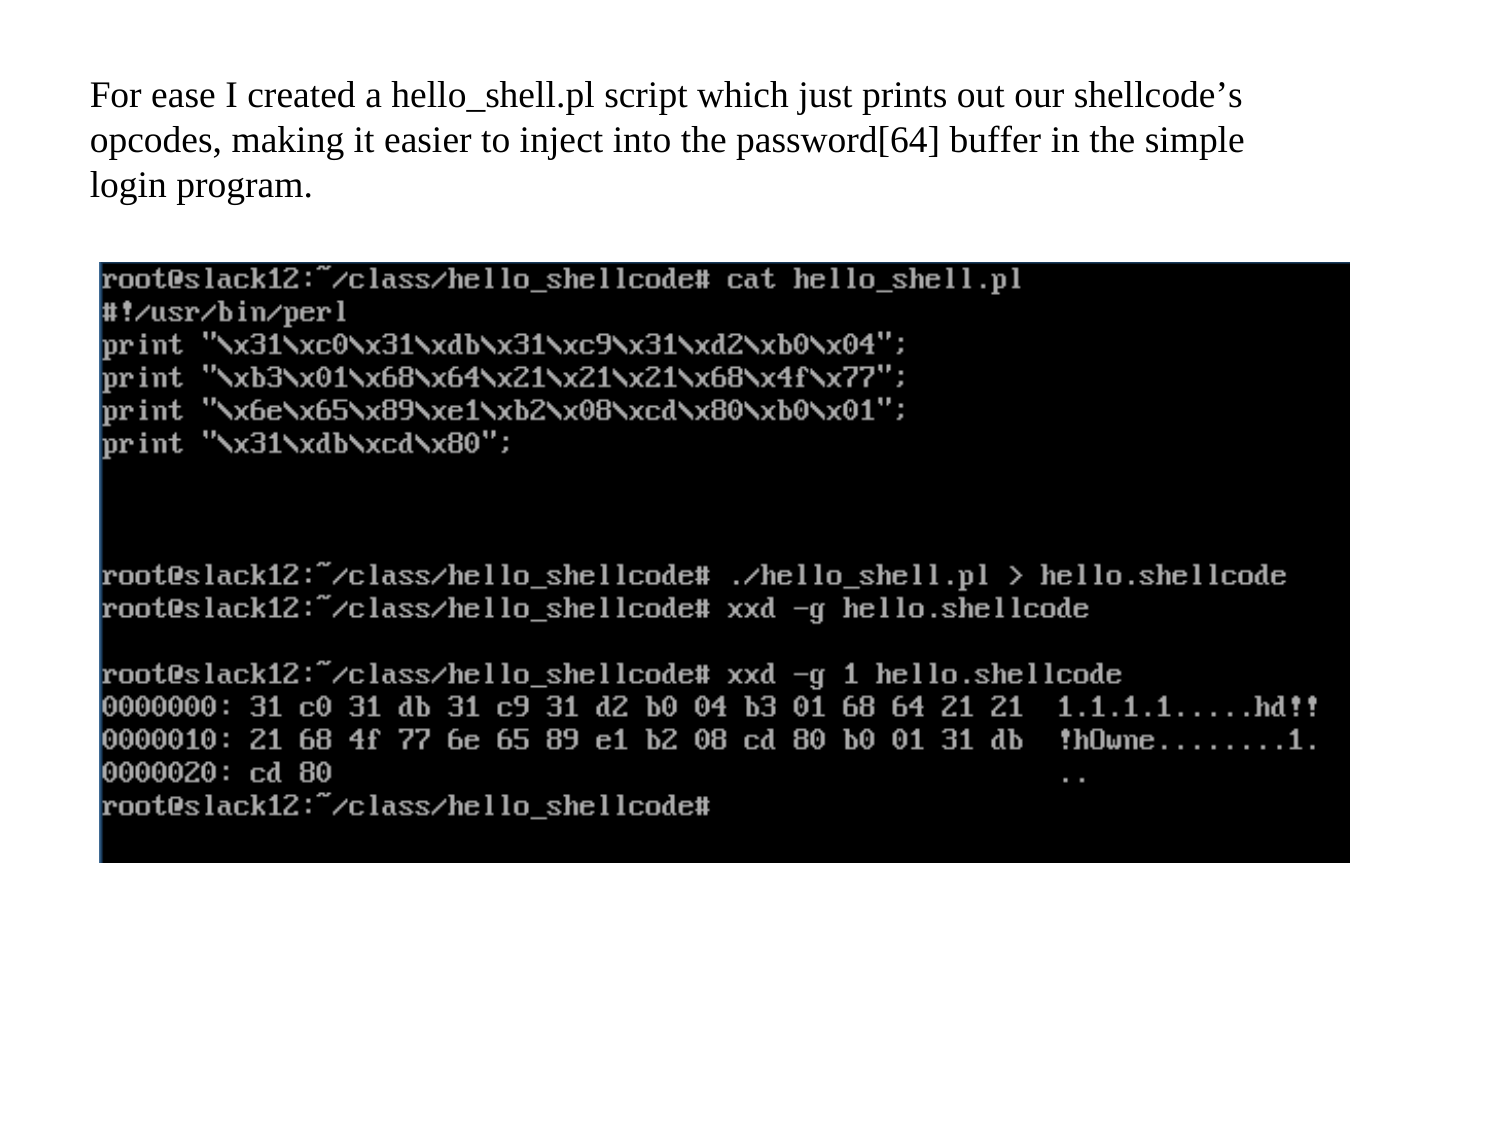

For ease I created a hello_shell.pl script which just prints out our shellcode’s opcodes, making it easier to inject into the password[64] buffer in the simple login program.